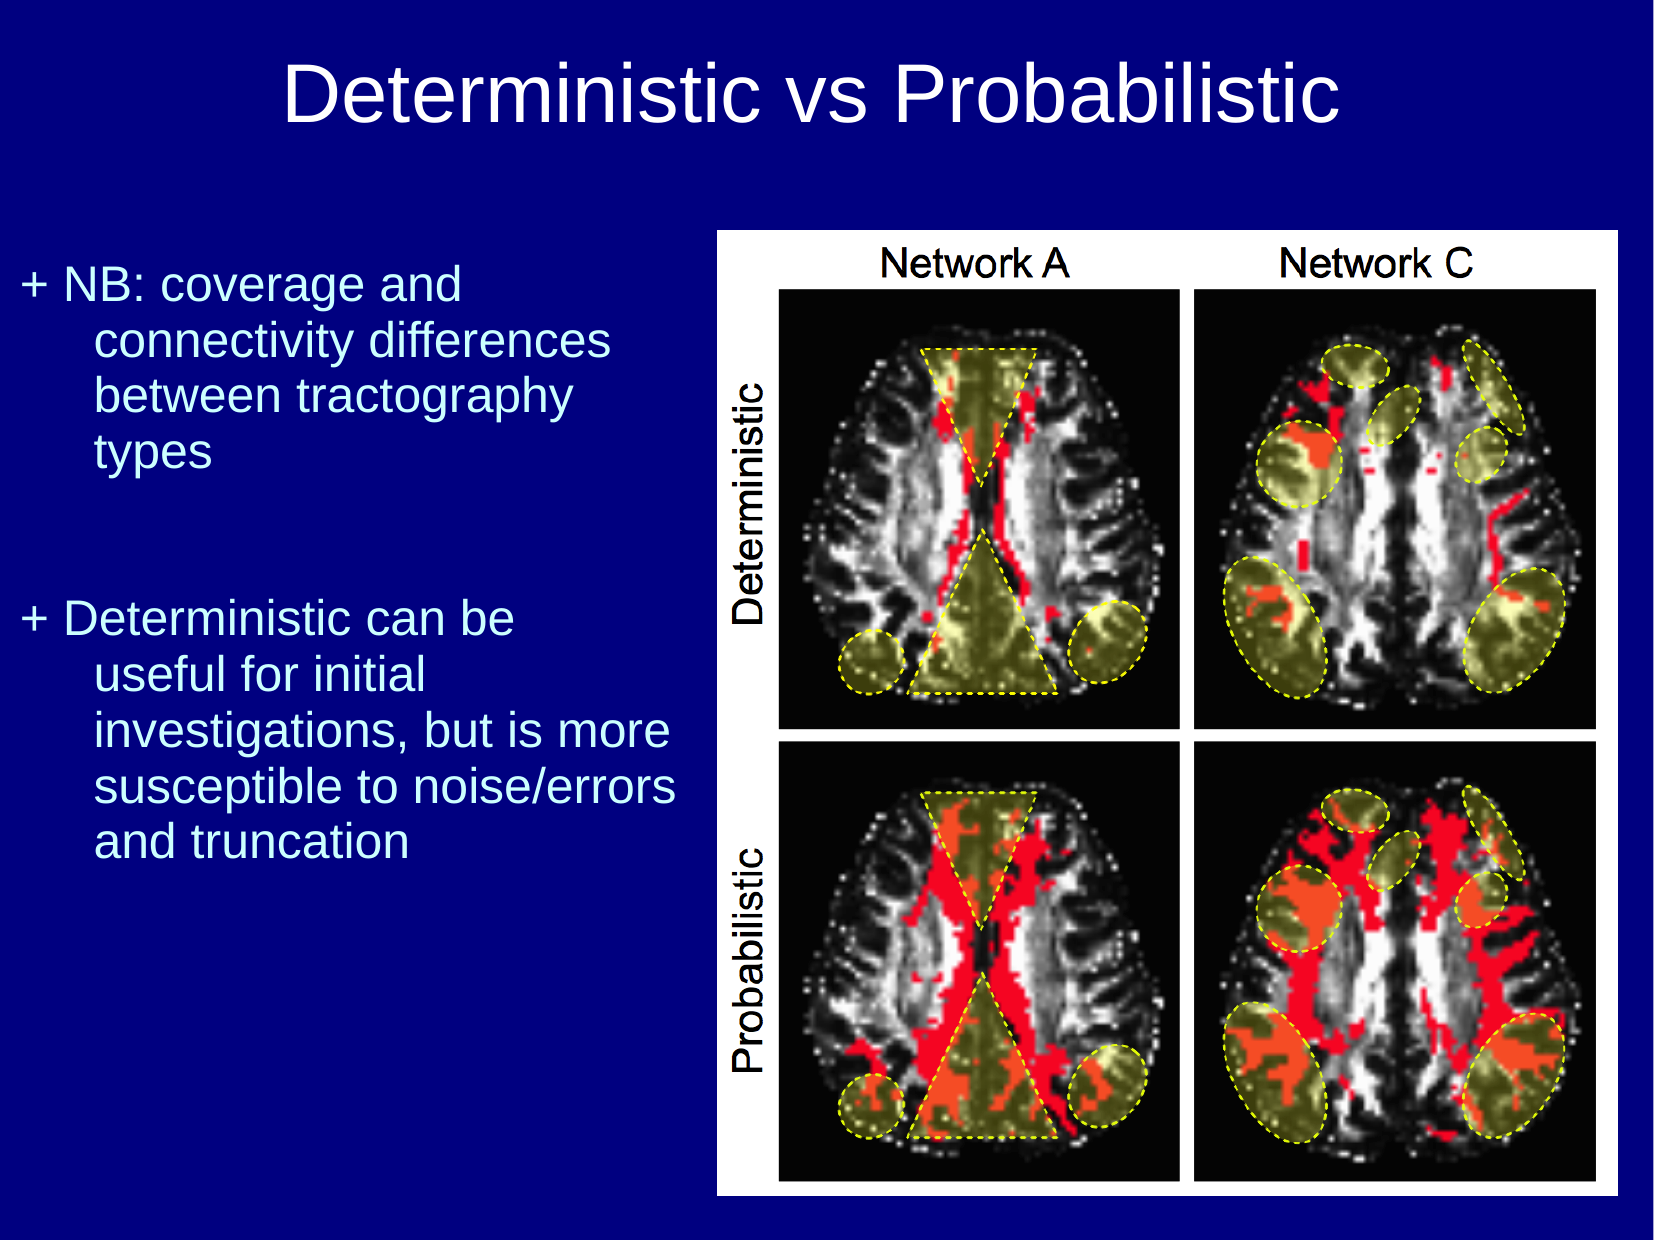

Deterministic vs Probabilistic
+ NB: coverage and
	connectivity differences
	between tractography
	types
+ Deterministic can be
	useful for initial
	investigations, but is more
	susceptible to noise/errors
	and truncation